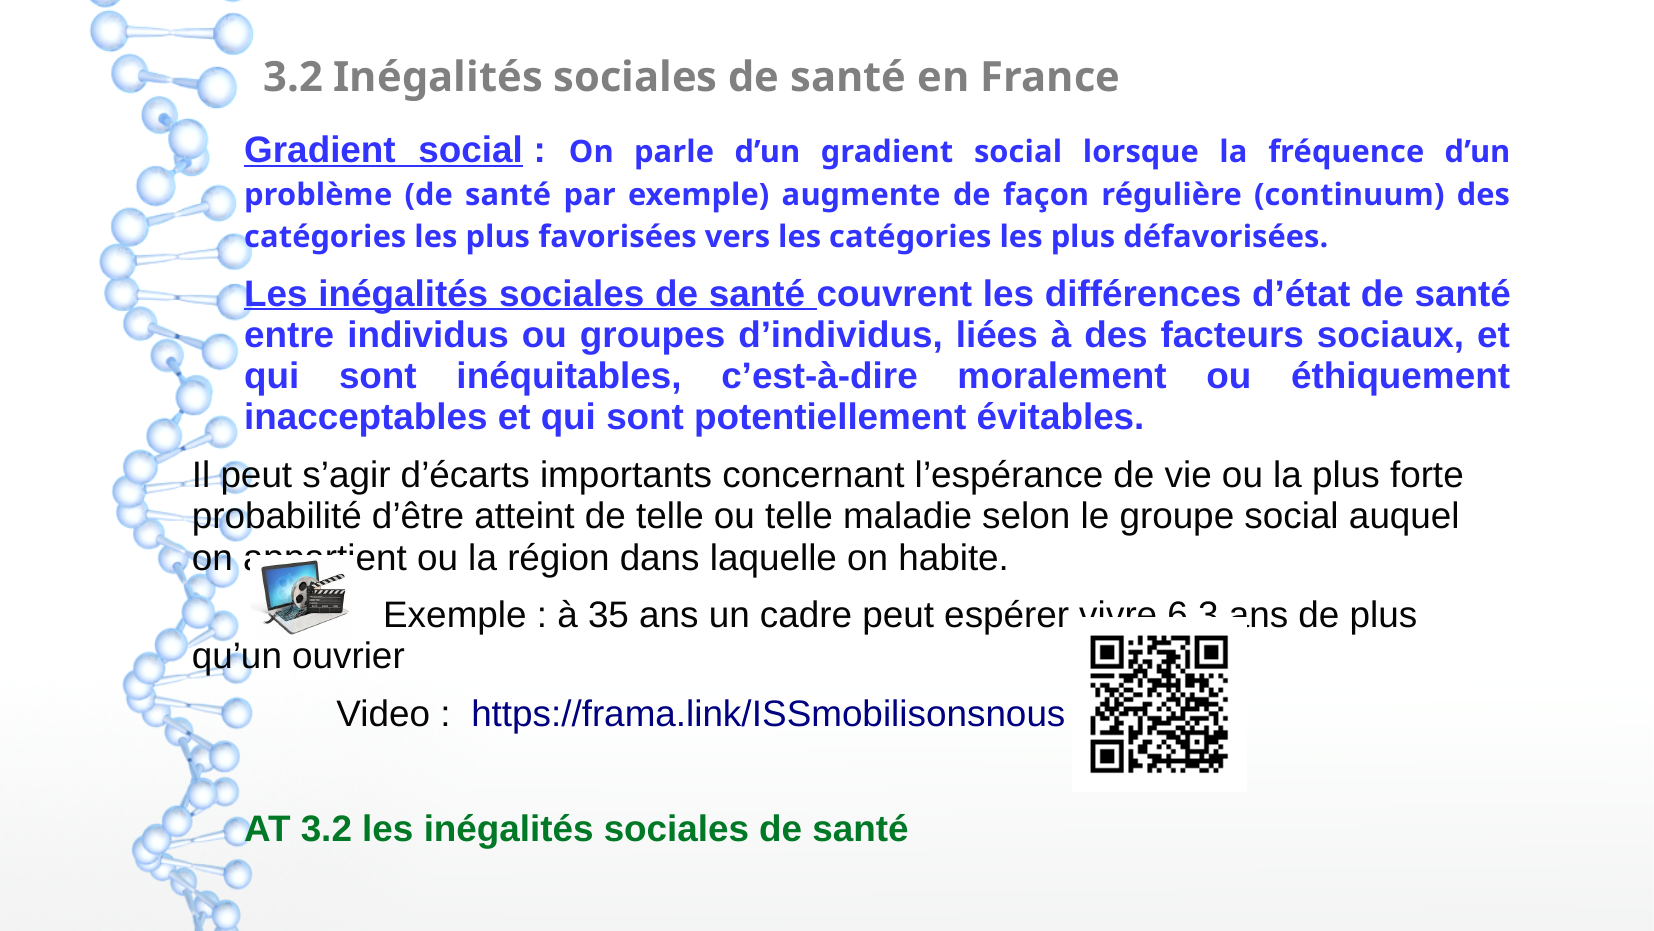

# 3.2 Inégalités sociales de santé en France
Gradient social : On parle d’un gradient social lorsque la fréquence d’un problème (de santé par exemple) augmente de façon régulière (continuum) des catégories les plus favorisées vers les catégories les plus défavorisées.
Les inégalités sociales de santé couvrent les différences d’état de santé entre individus ou groupes d’individus, liées à des facteurs sociaux, et qui sont inéquitables, c’est-à-dire moralement ou éthiquement inacceptables et qui sont potentiellement évitables.
Il peut s’agir d’écarts importants concernant l’espérance de vie ou la plus forte probabilité d’être atteint de telle ou telle maladie selon le groupe social auquel on appartient ou la région dans laquelle on habite.
 		 Exemple : à 35 ans un cadre peut espérer vivre 6,3 ans de plus qu’un ouvrier
 Video : https://frama.link/ISSmobilisonsnous
AT 3.2 les inégalités sociales de santé